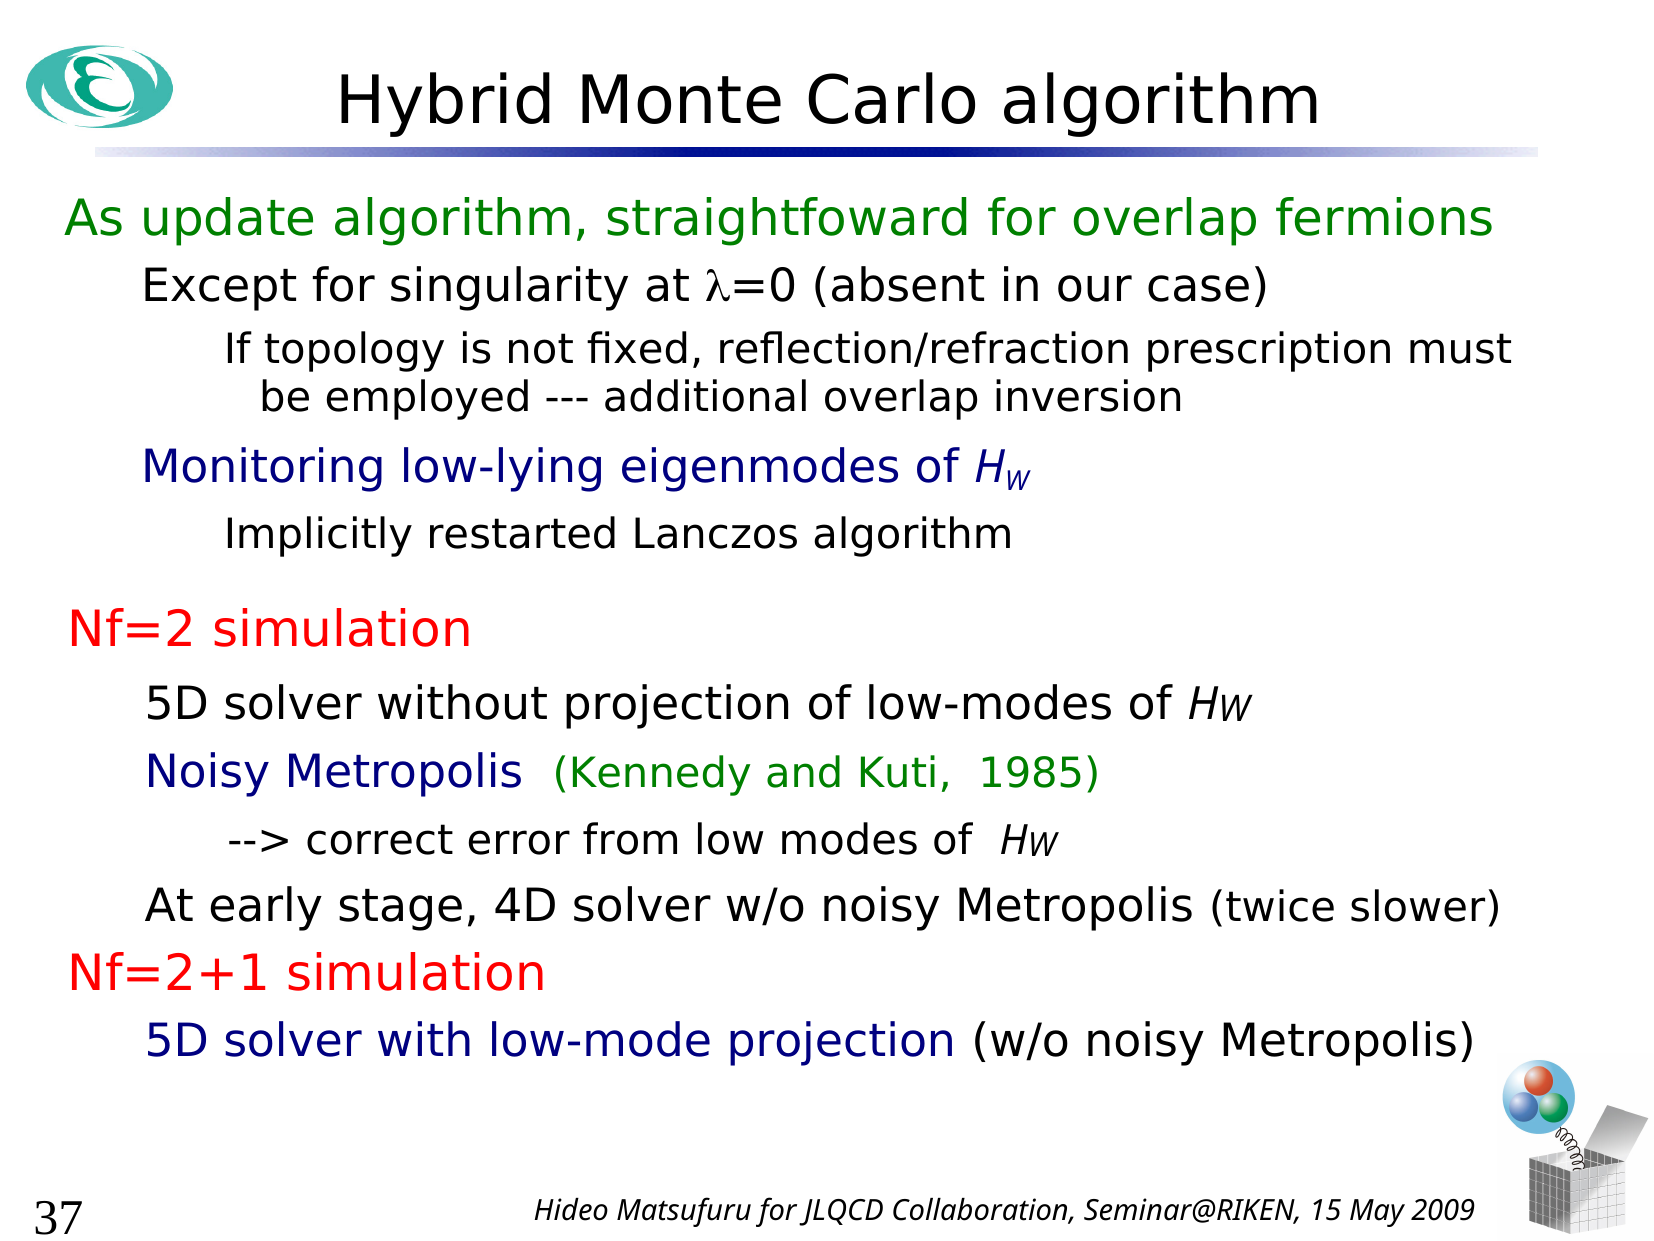

# Hybrid Monte Carlo algorithm
As update algorithm, straightfoward for overlap fermions
Except for singularity at =0 (absent in our case)
If topology is not fixed, reflection/refraction prescription must be employed --- additional overlap inversion
Monitoring low-lying eigenmodes of HW
Implicitly restarted Lanczos algorithm
Nf=2 simulation
5D solver without projection of low-modes of HW
Noisy Metropolis (Kennedy and Kuti, 1985)
--> correct error from low modes of HW
At early stage, 4D solver w/o noisy Metropolis (twice slower)
Nf=2+1 simulation
5D solver with low-mode projection (w/o noisy Metropolis)